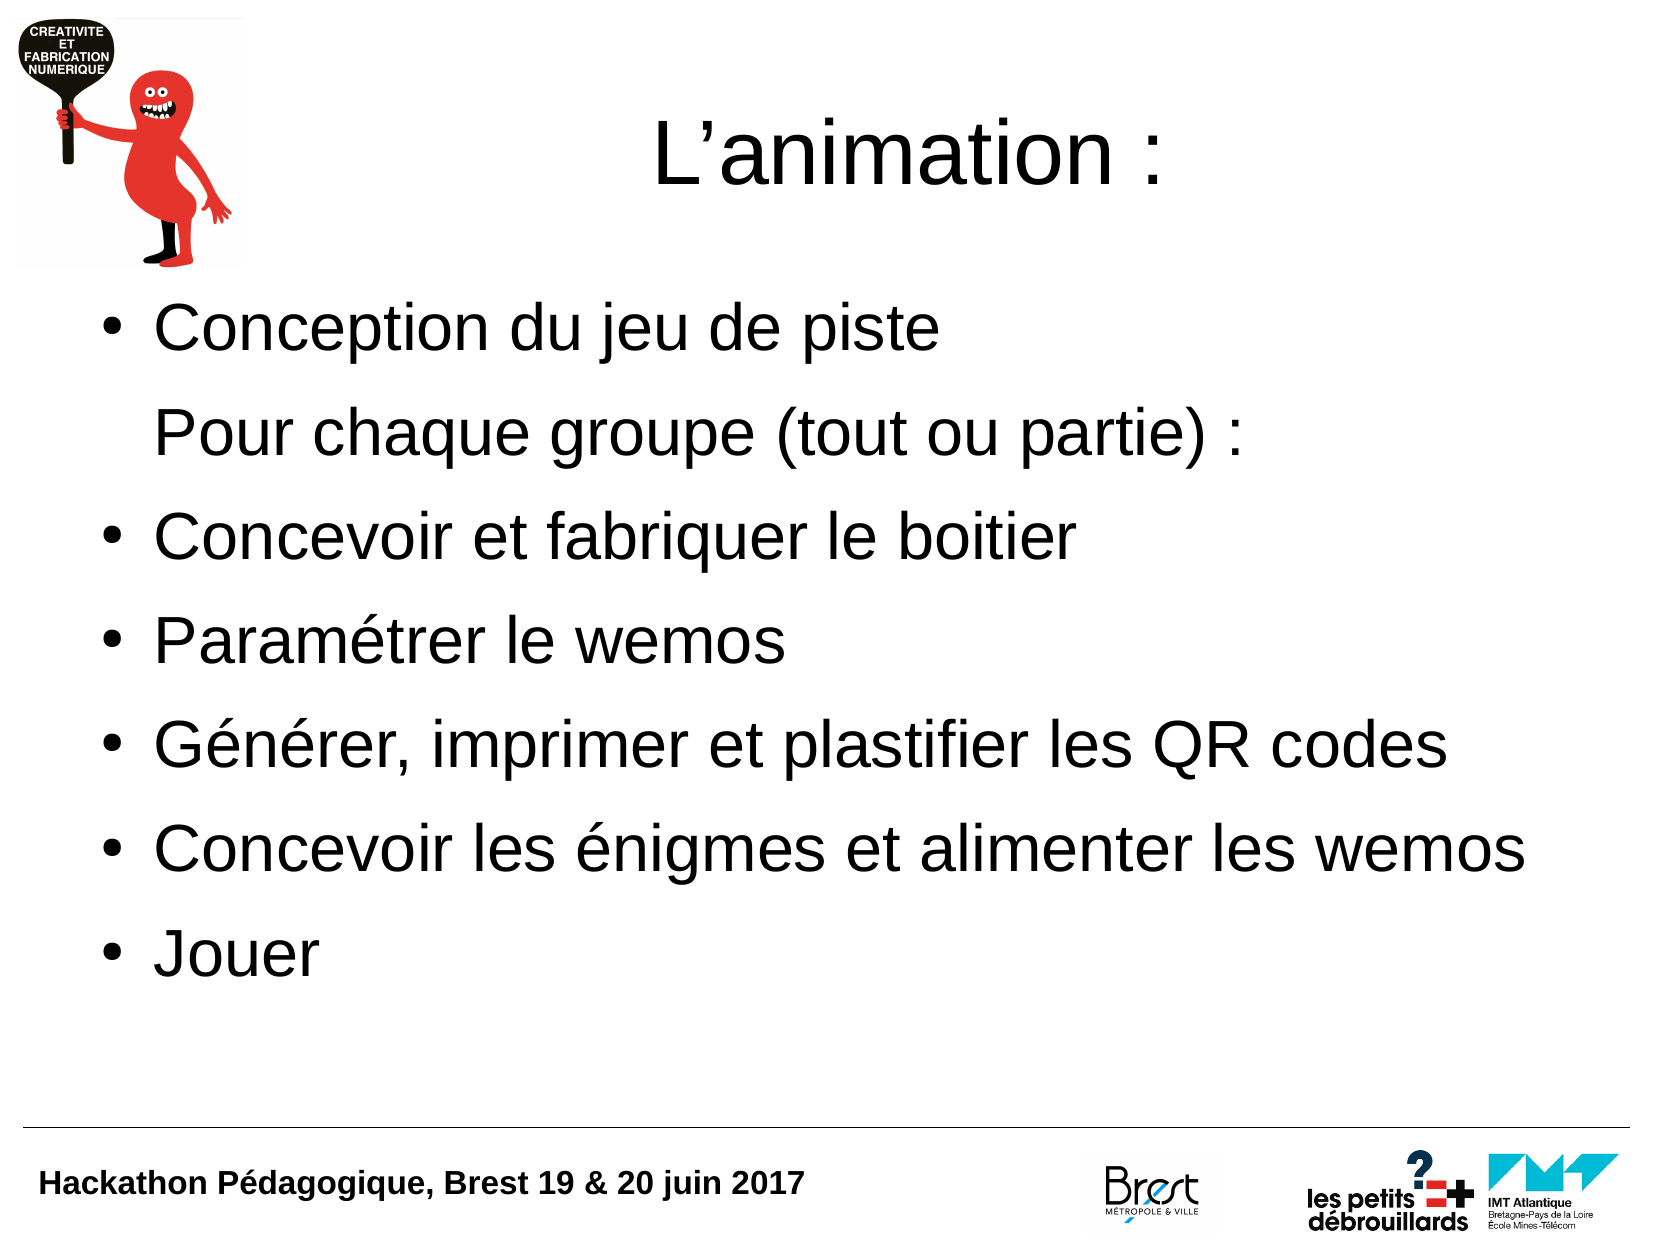

# L’animation :
Conception du jeu de piste
Pour chaque groupe (tout ou partie) :
Concevoir et fabriquer le boitier
Paramétrer le wemos
Générer, imprimer et plastifier les QR codes
Concevoir les énigmes et alimenter les wemos
Jouer
Hackathon Pédagogique, Brest 19 & 20 juin 2017